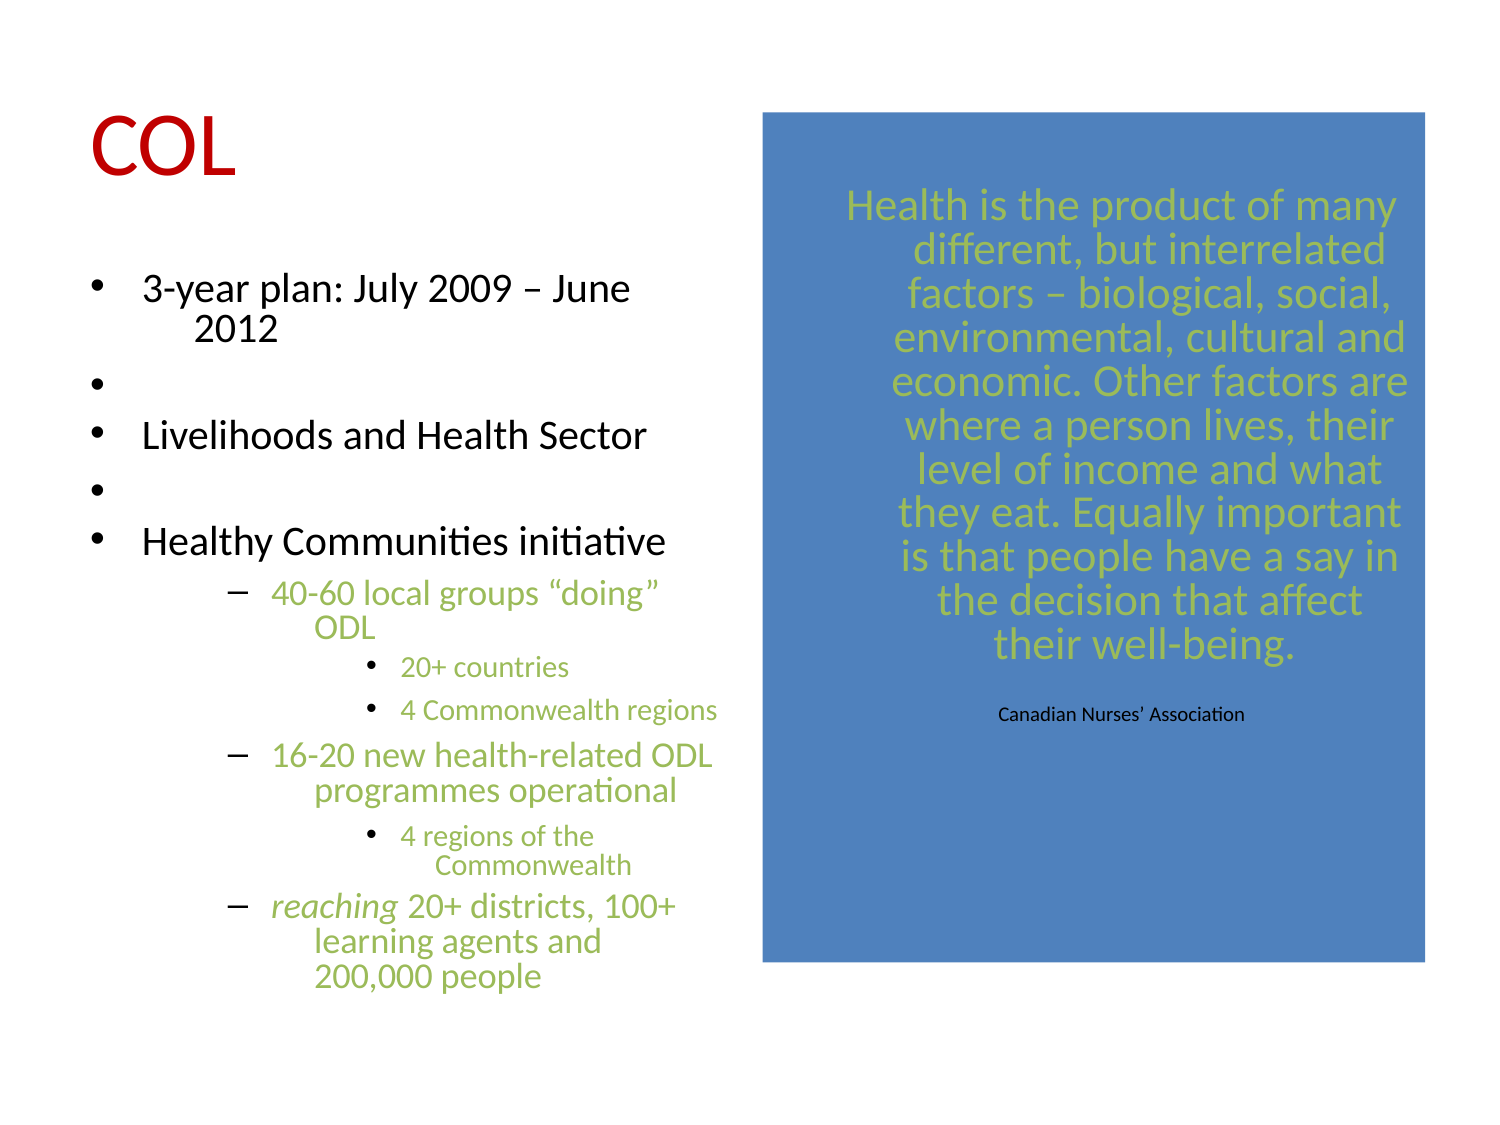

# COL
Health is the product of many different, but interrelated factors – biological, social, environmental, cultural and economic. Other factors are where a person lives, their level of income and what they eat. Equally important is that people have a say in the decision that affect their well-being.
Canadian Nurses’ Association
3-year plan: July 2009 – June 2012
Livelihoods and Health Sector
Healthy Communities initiative
40-60 local groups “doing” ODL
20+ countries
4 Commonwealth regions
16-20 new health-related ODL programmes operational
4 regions of the Commonwealth
reaching 20+ districts, 100+ learning agents and 200,000 people